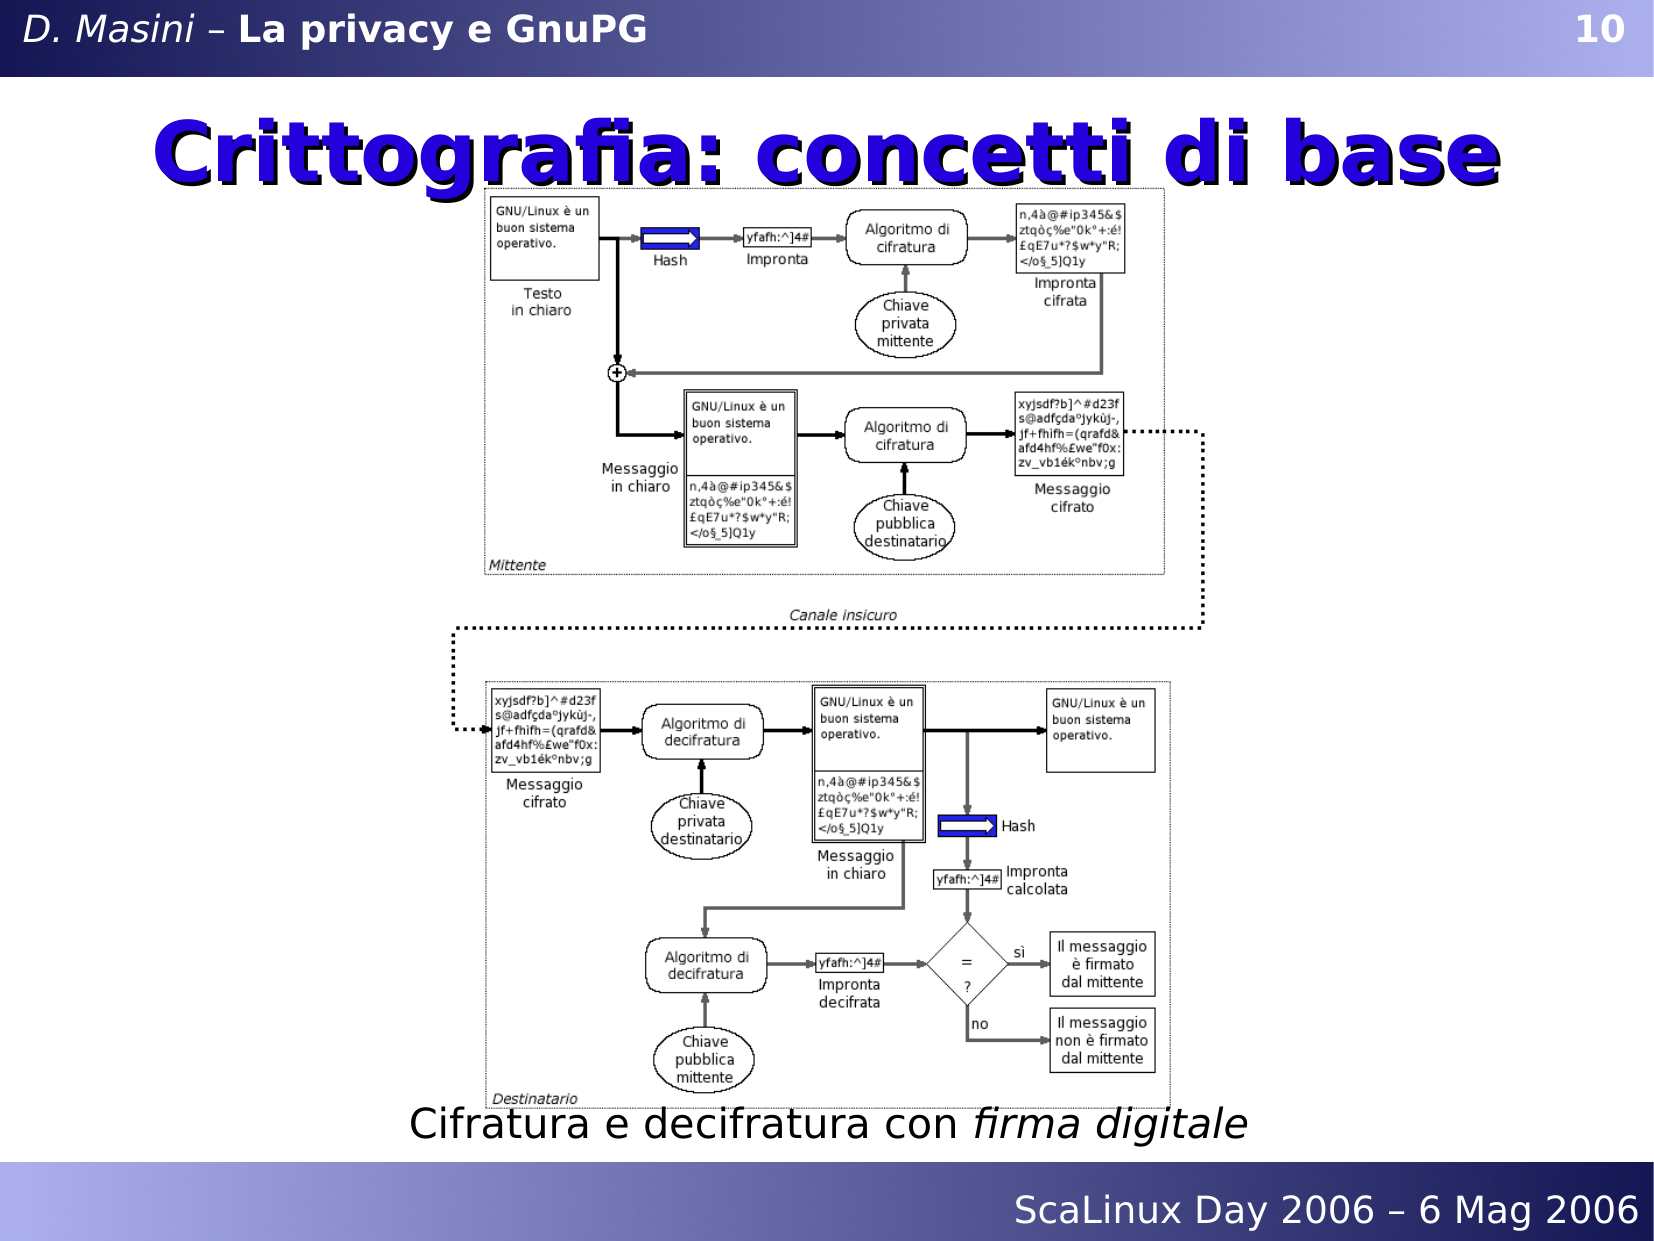

D. Masini – La privacy e GnuPG
# Crittografia: concetti di base
Cifratura e decifratura con firma digitale
ScaLinux Day 2006 – 6 Mag 2006